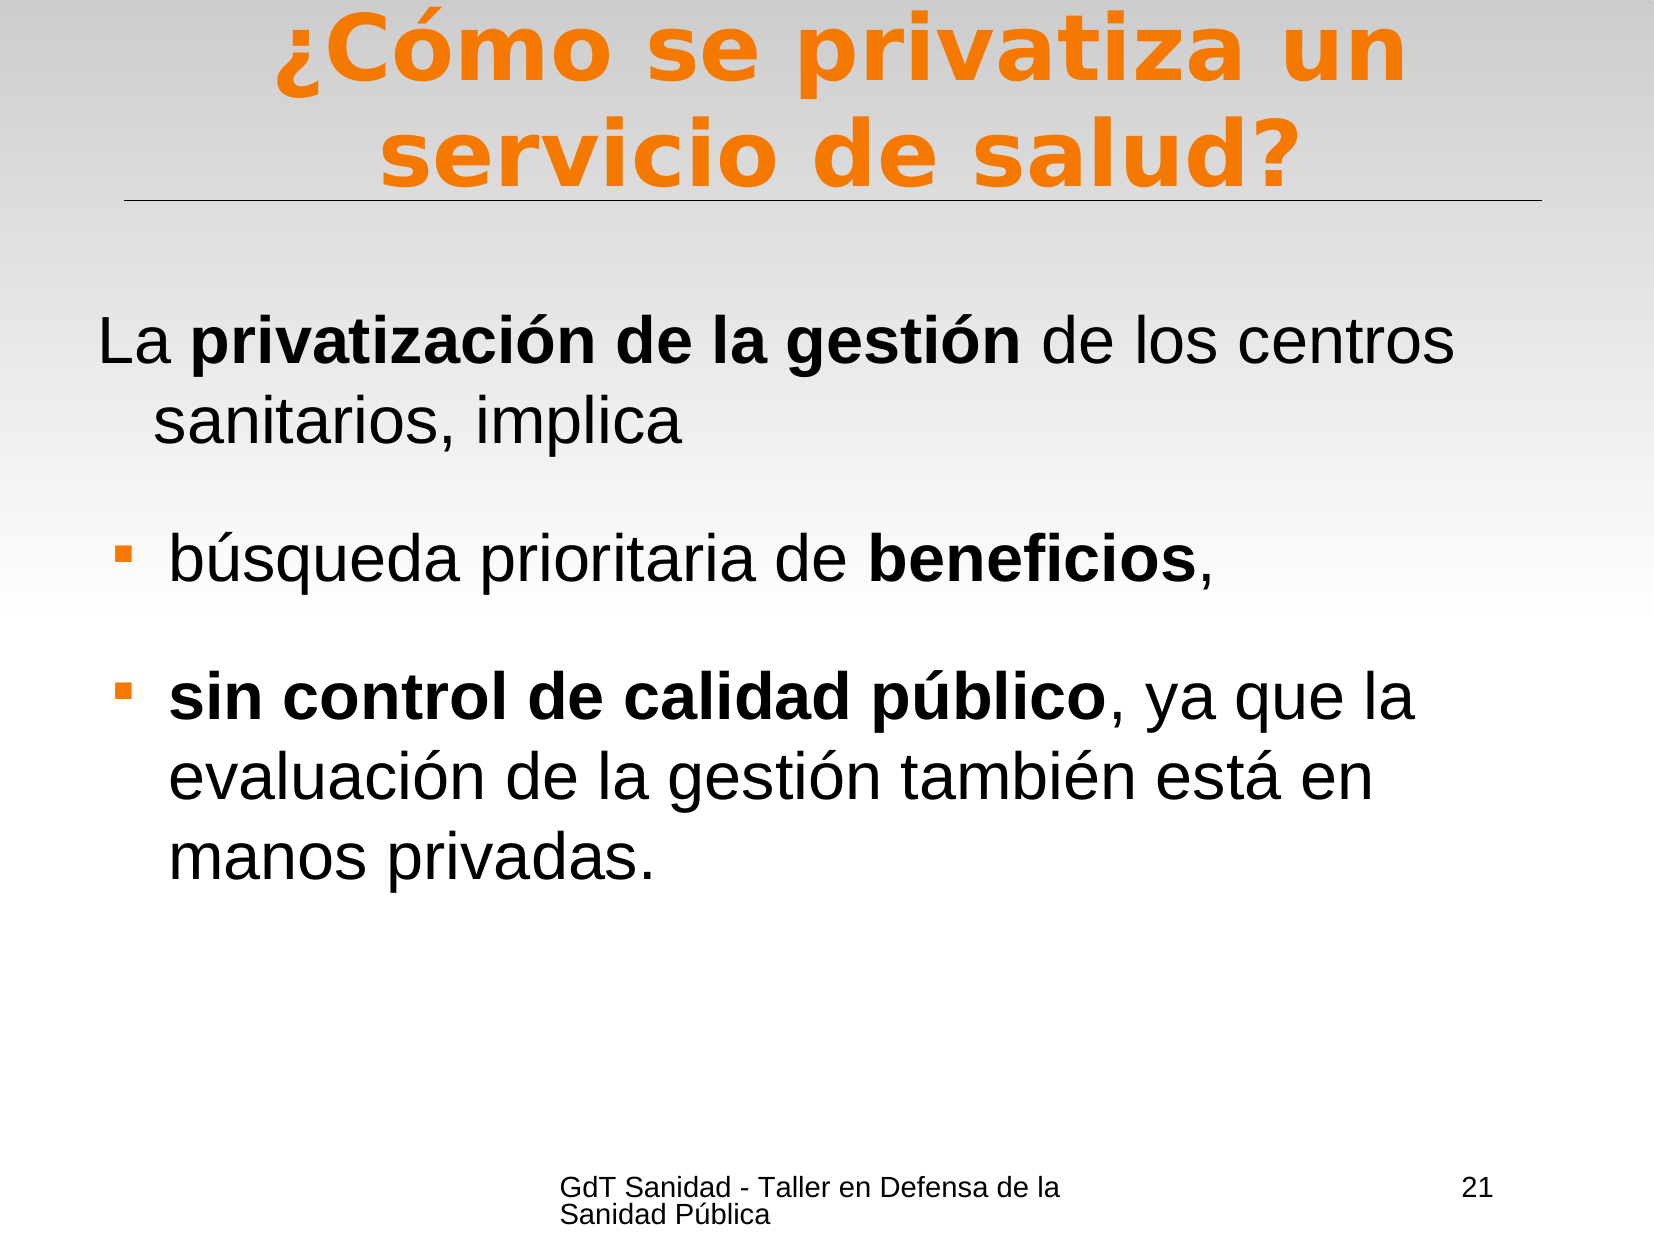

¿Cómo se privatiza un servicio de salud?
# La privatización de la gestión de los centros sanitarios, implica
búsqueda prioritaria de beneficios,
sin control de calidad público, ya que la evaluación de la gestión también está en manos privadas.
GdT Sanidad - Taller en Defensa de la Sanidad Pública
21